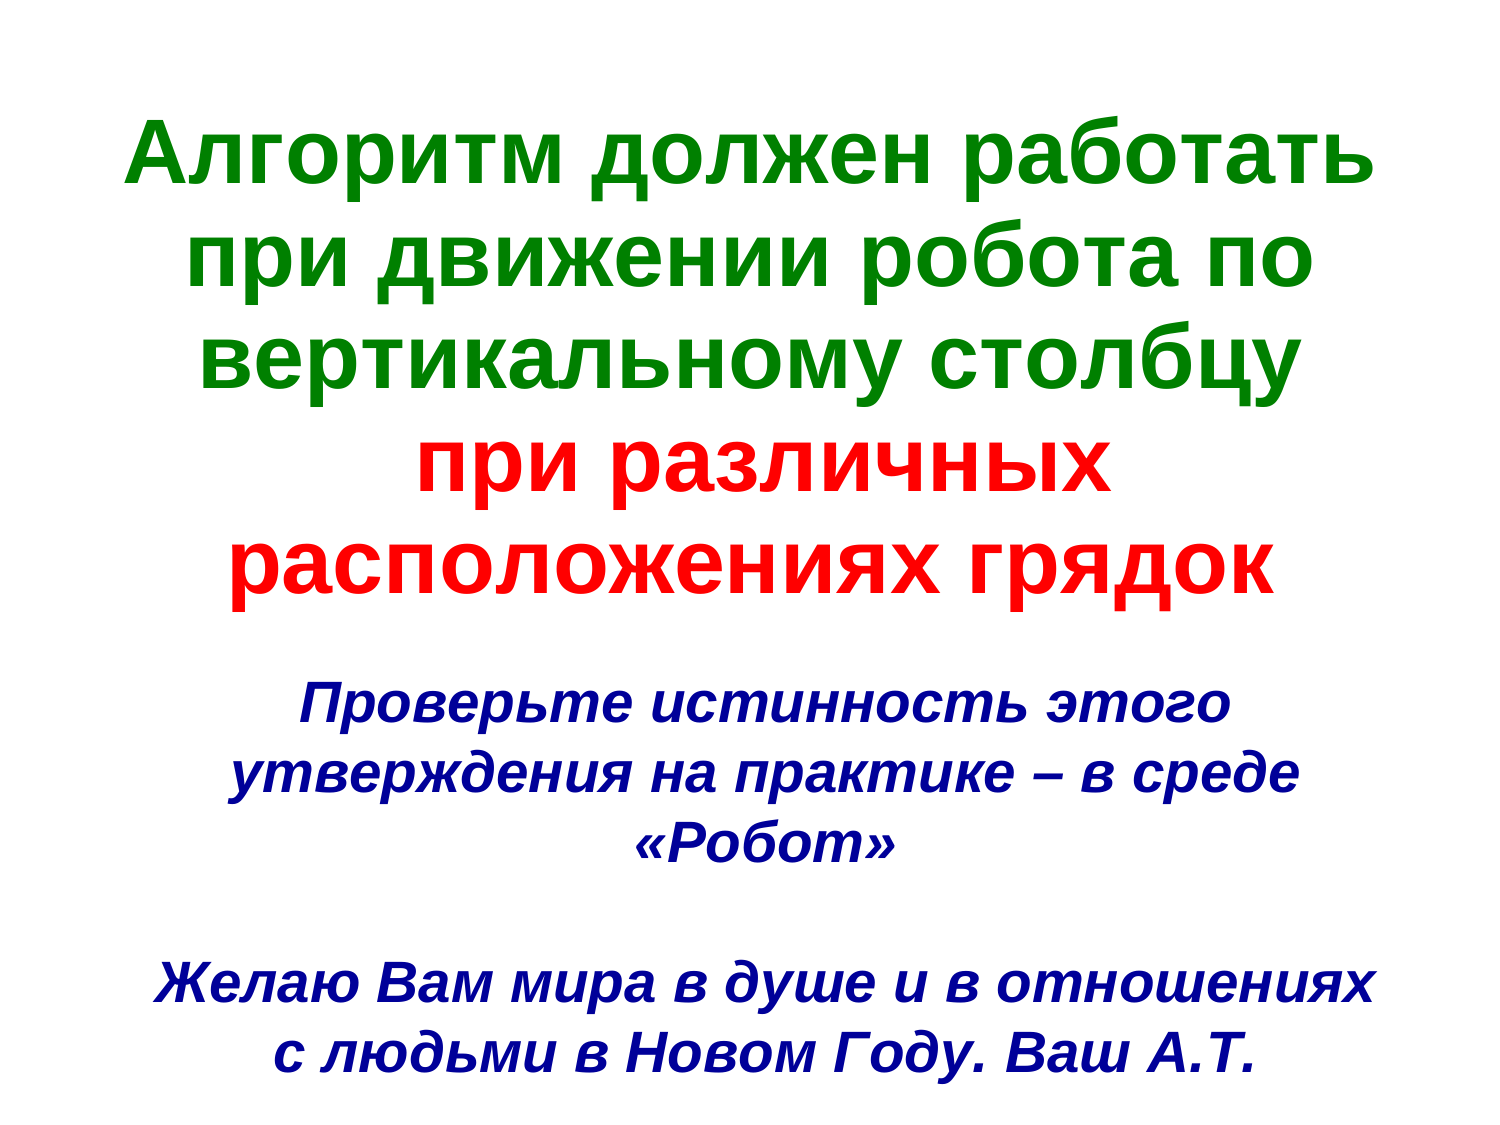

# Алгоритм должен работать при движении робота по вертикальному столбцу при различных расположениях грядок
Проверьте истинность этого утверждения на практике – в среде «Робот»
Желаю Вам мира в душе и в отношениях с людьми в Новом Году. Ваш А.T.